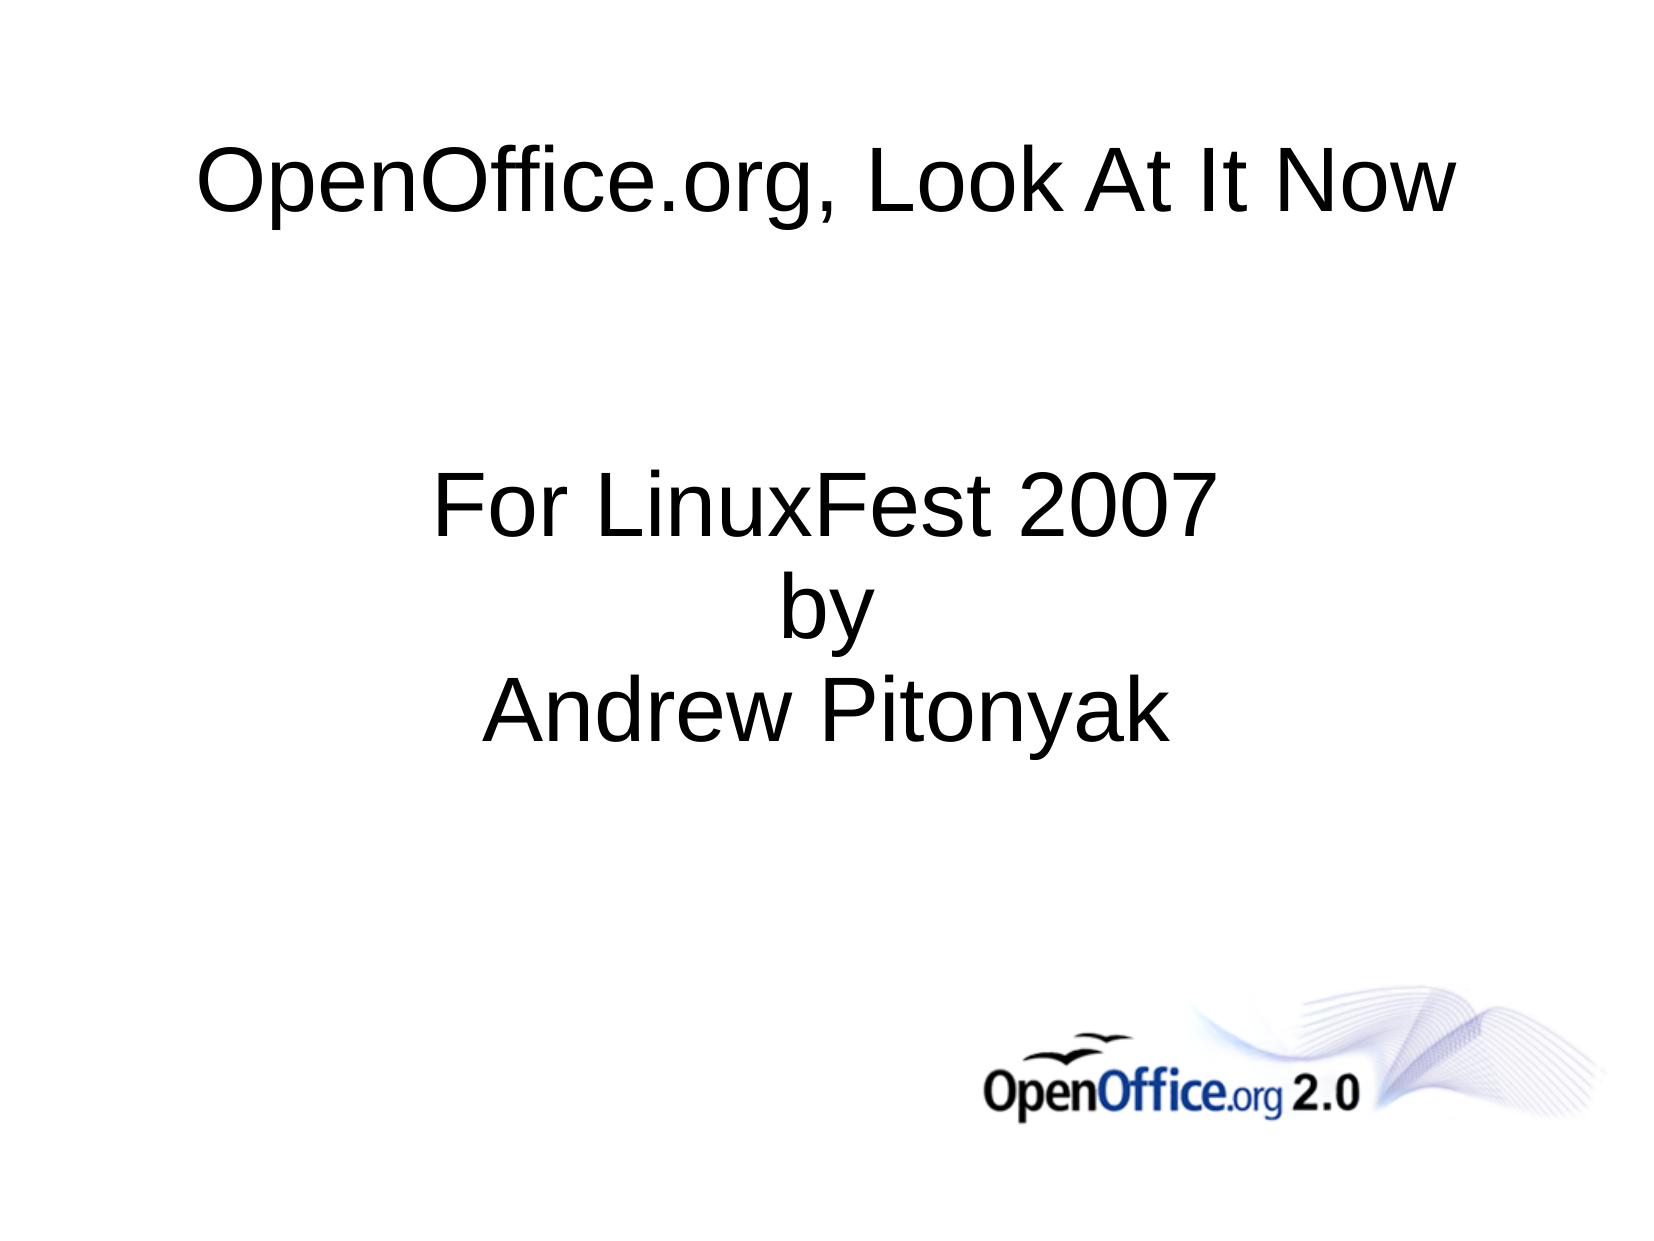

# OpenOffice.org, Look At It Now
For LinuxFest 2007
by
Andrew Pitonyak